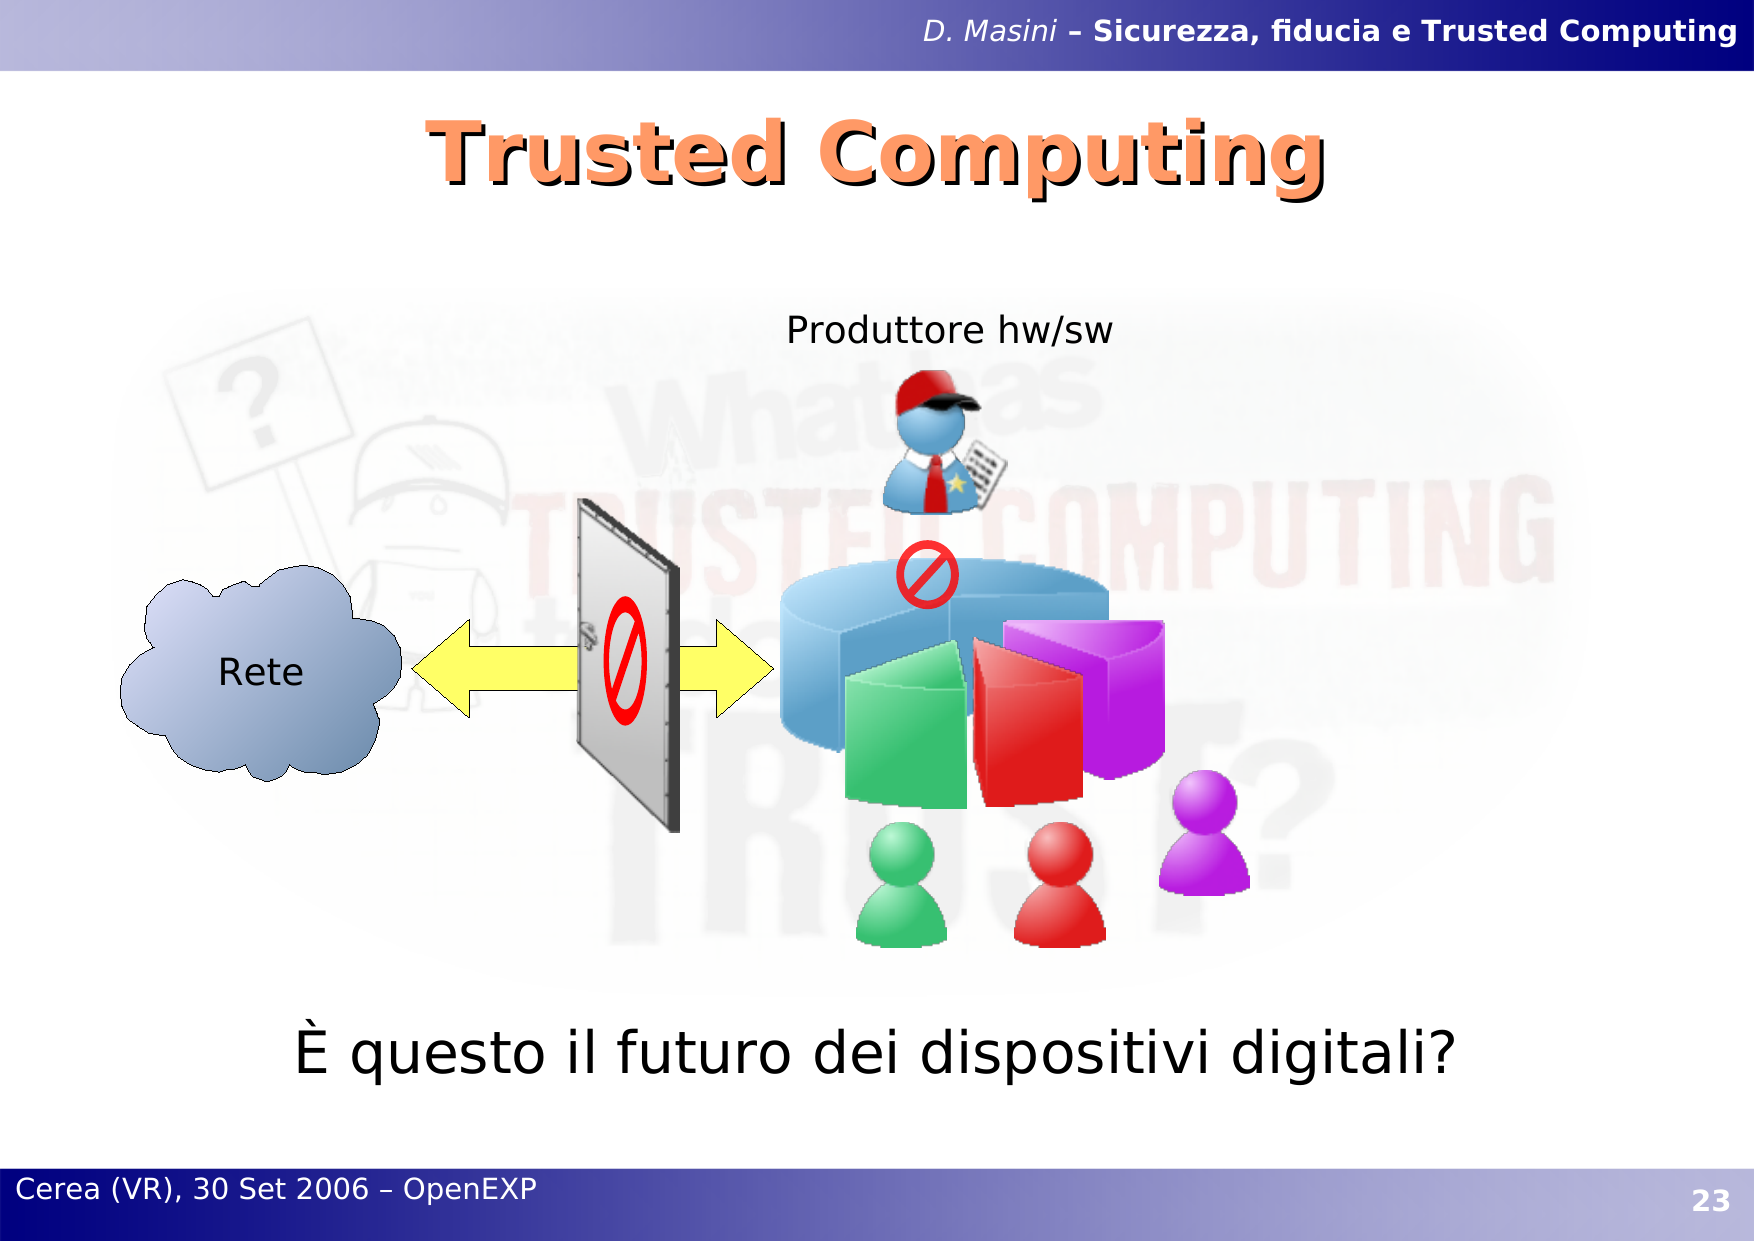

D. Masini – Sicurezza, fiducia e Trusted Computing
# Trusted Computing
Produttore hw/sw
Rete
È questo il futuro dei dispositivi digitali?
Cerea (VR), 30 Set 2006 – OpenEXP